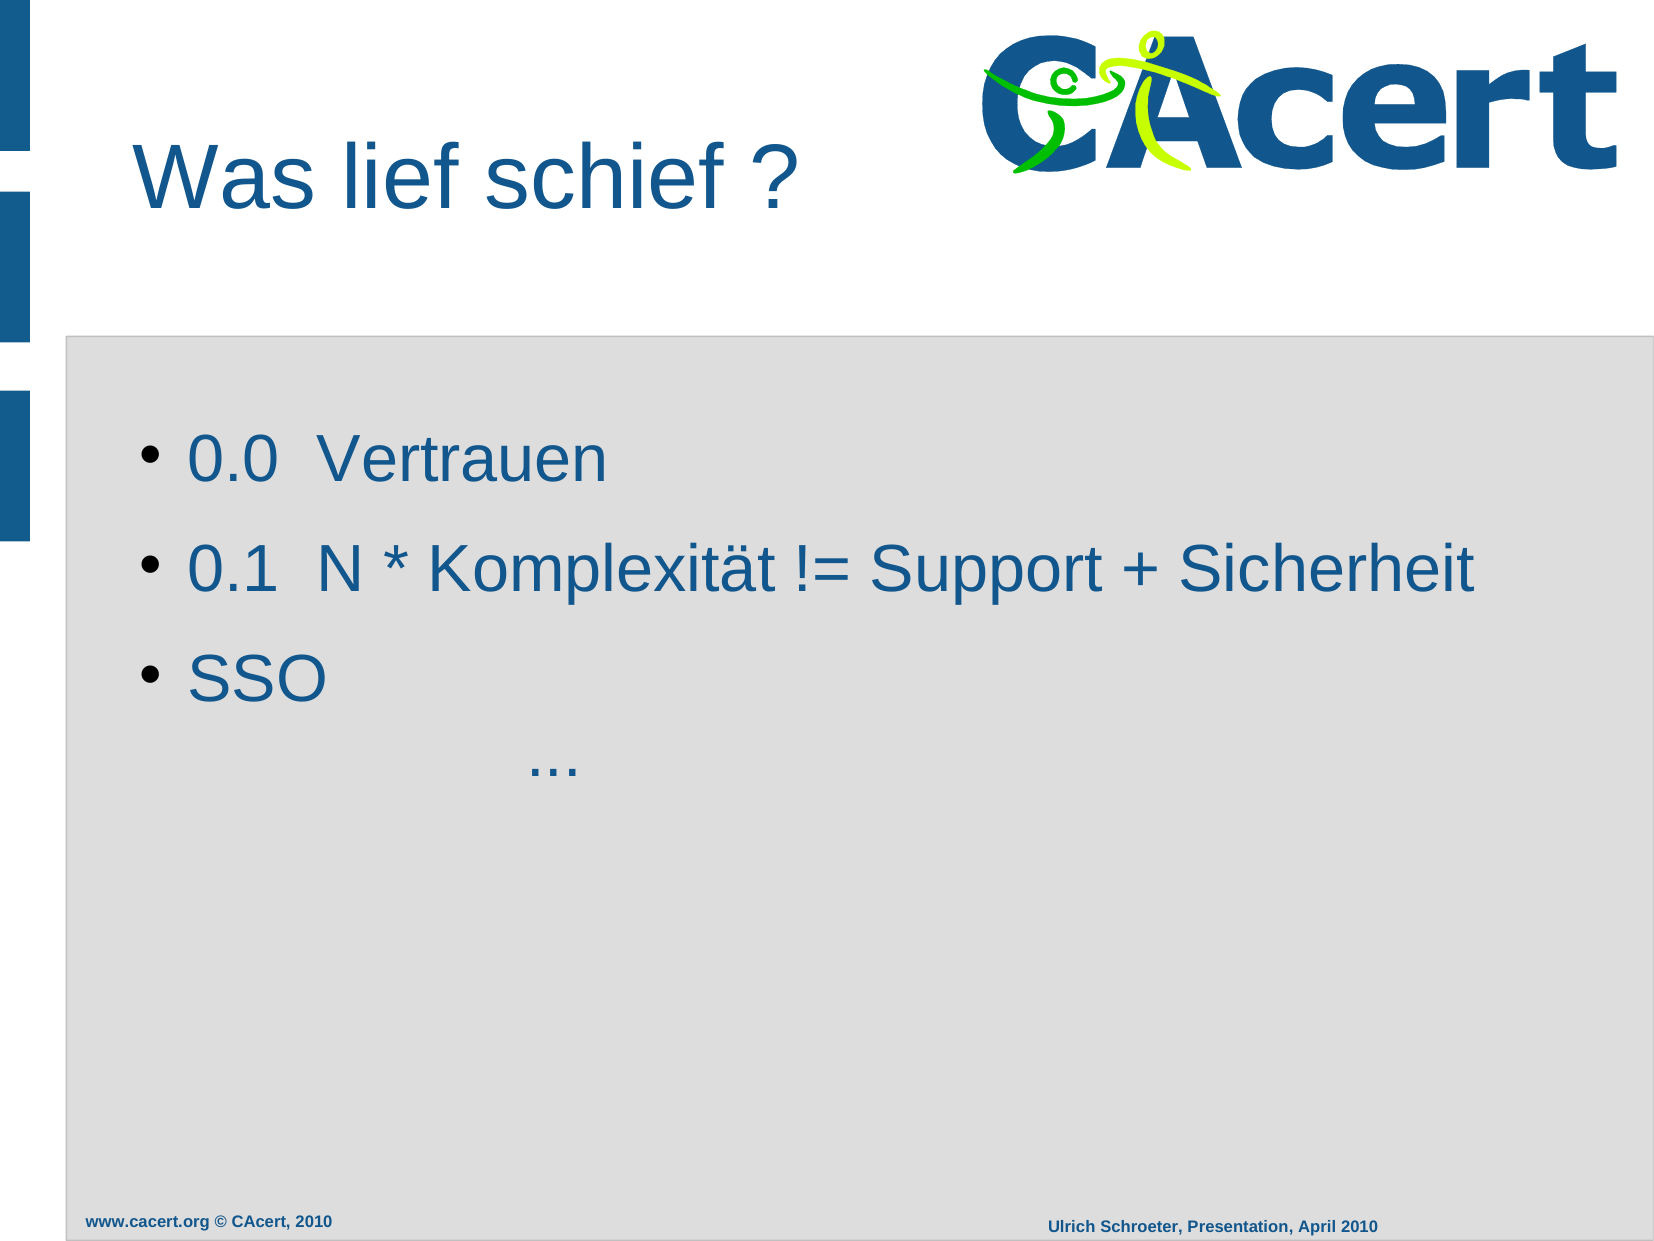

Was lief schief ?
 0.0 Vertrauen
 0.1 N * Komplexität != Support + Sicherheit
 SSO
 ...